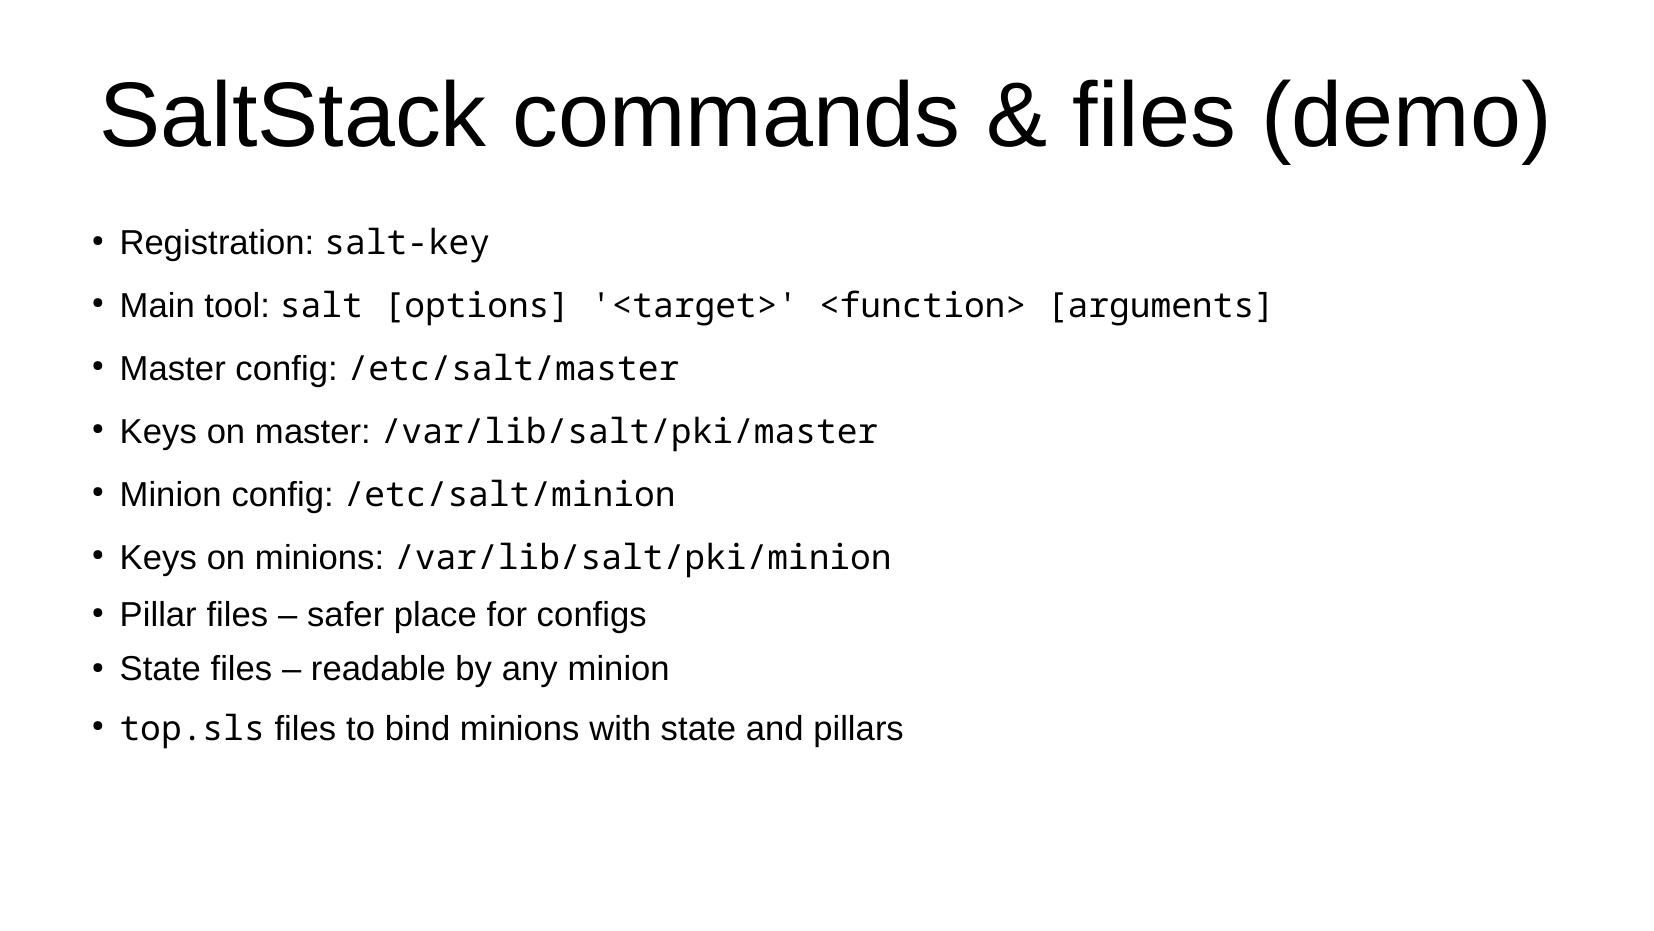

# SaltStack commands & files (demo)
Registration: salt-key
Main tool: salt [options] '<target>' <function> [arguments]
Master config: /etc/salt/master
Keys on master: /var/lib/salt/pki/master
Minion config: /etc/salt/minion
Keys on minions: /var/lib/salt/pki/minion
Pillar files – safer place for configs
State files – readable by any minion
top.sls files to bind minions with state and pillars